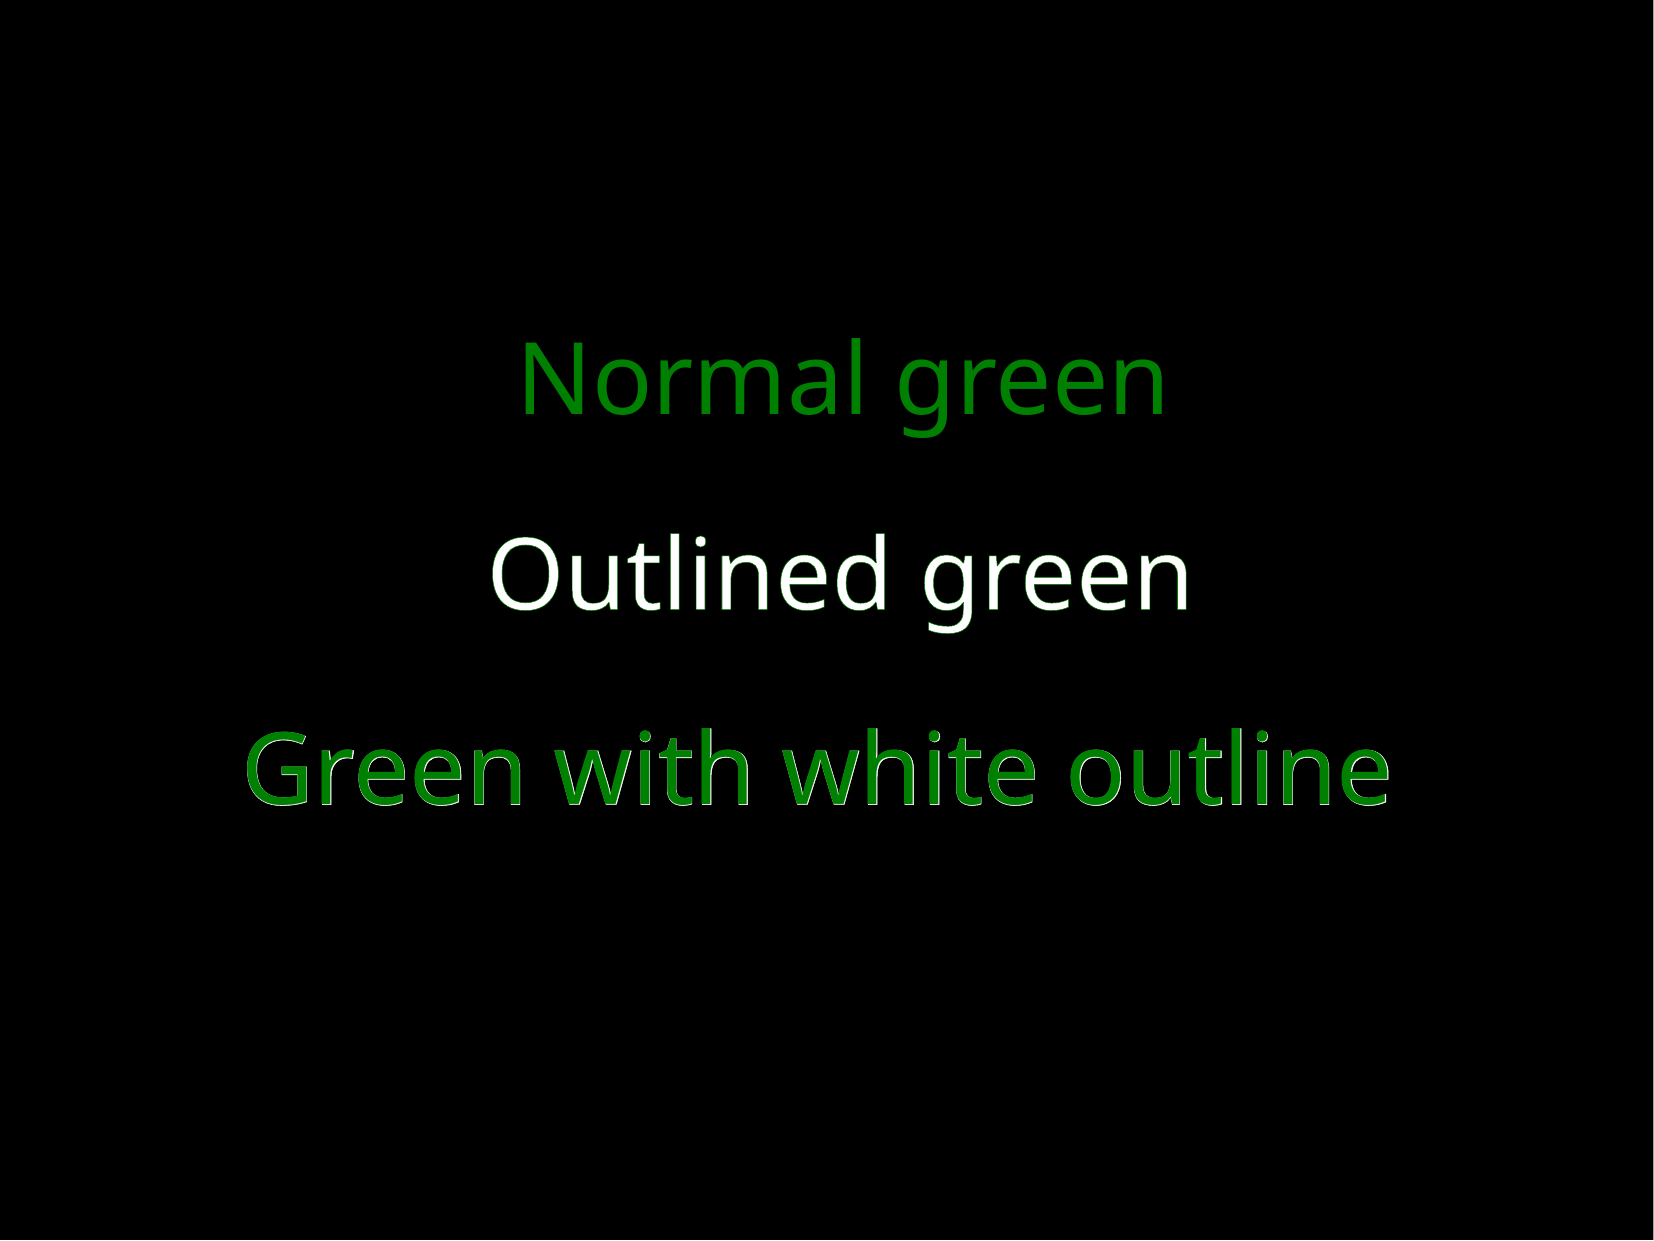

Normal green
Outlined green
Green with white outline
Green with white outline